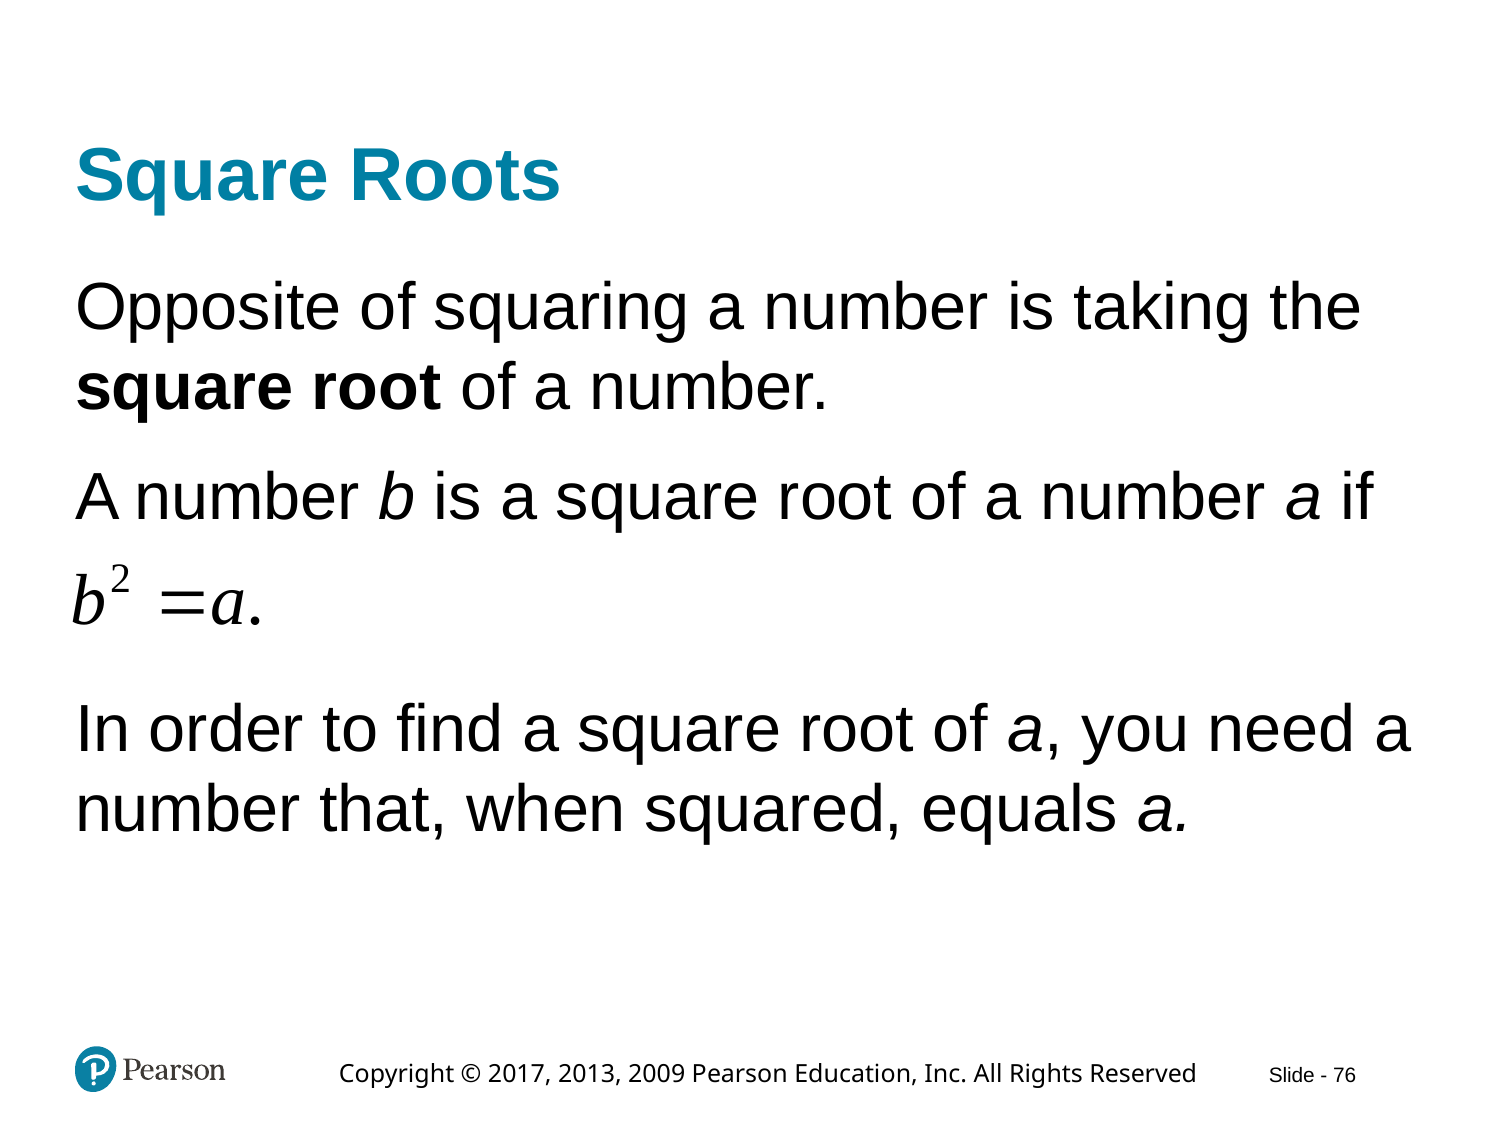

# Square Roots
Opposite of squaring a number is taking the square root of a number.
A number b is a square root of a number a if
In order to find a square root of a, you need a number that, when squared, equals a.